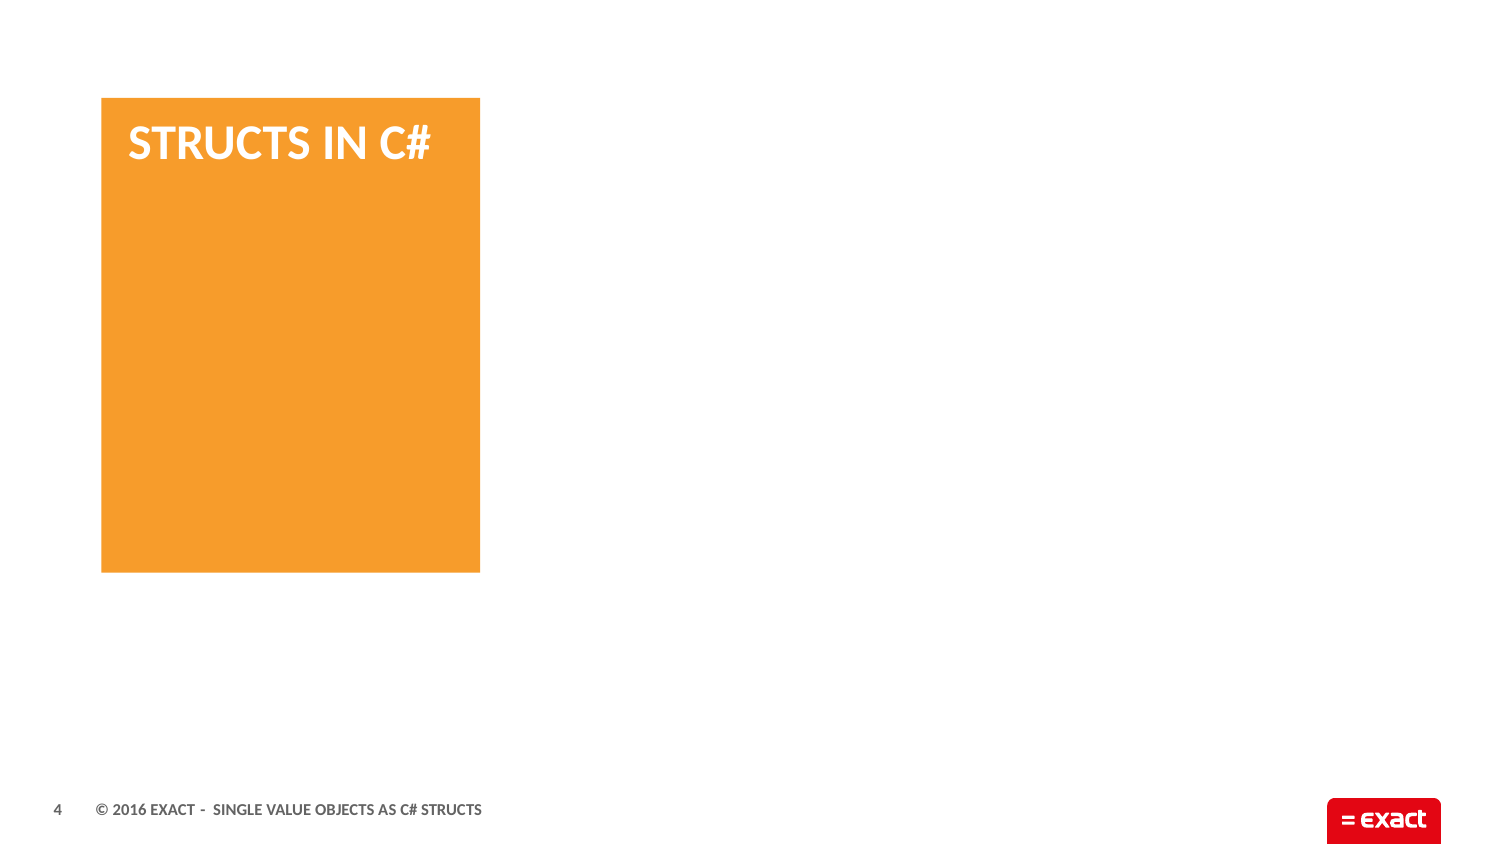

#
Structs in C#
- Single Value Objects as C# structs